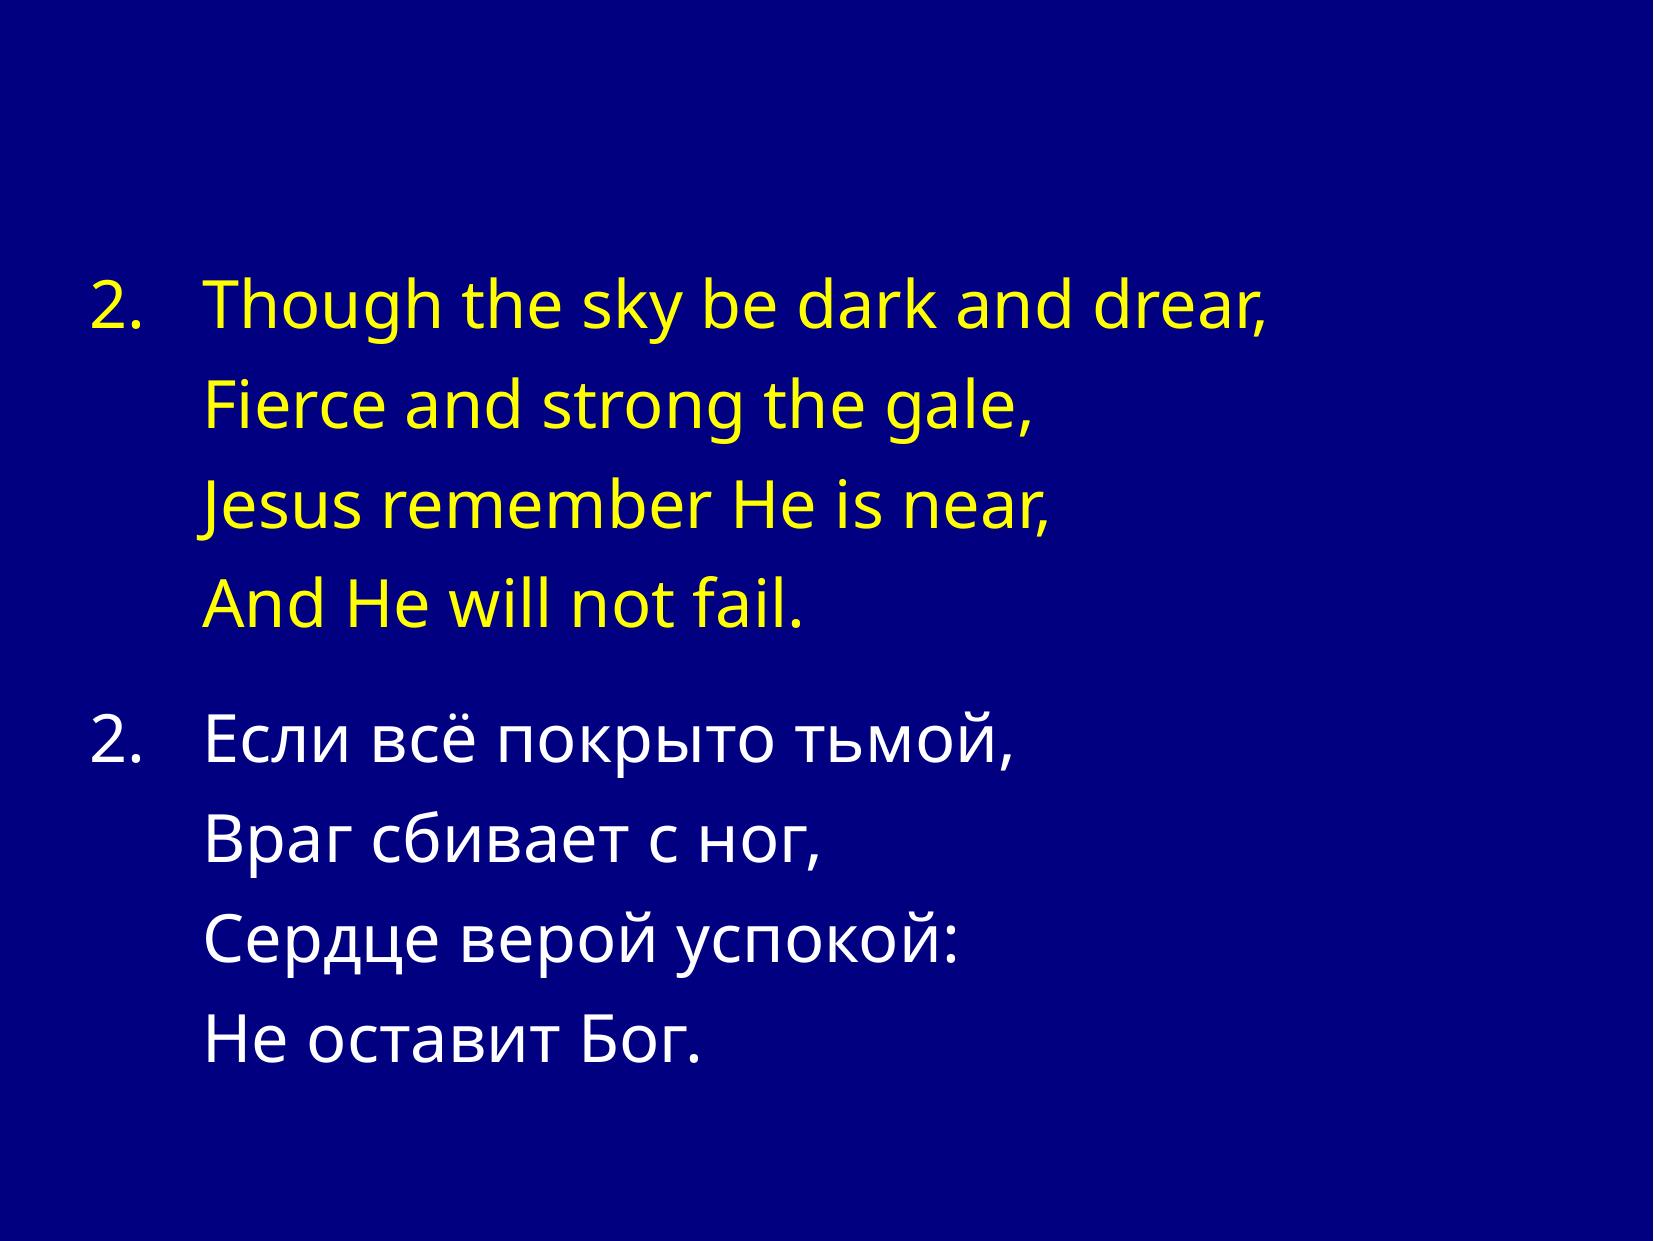

2.	Though the sky be dark and drear,
	Fierce and strong the gale,
	Jesus remember He is near,
	And He will not fail.
2.	Если всё покрыто тьмой,
	Враг сбивает с ног,
	Сердце верой успокой:
	Не оставит Бог.